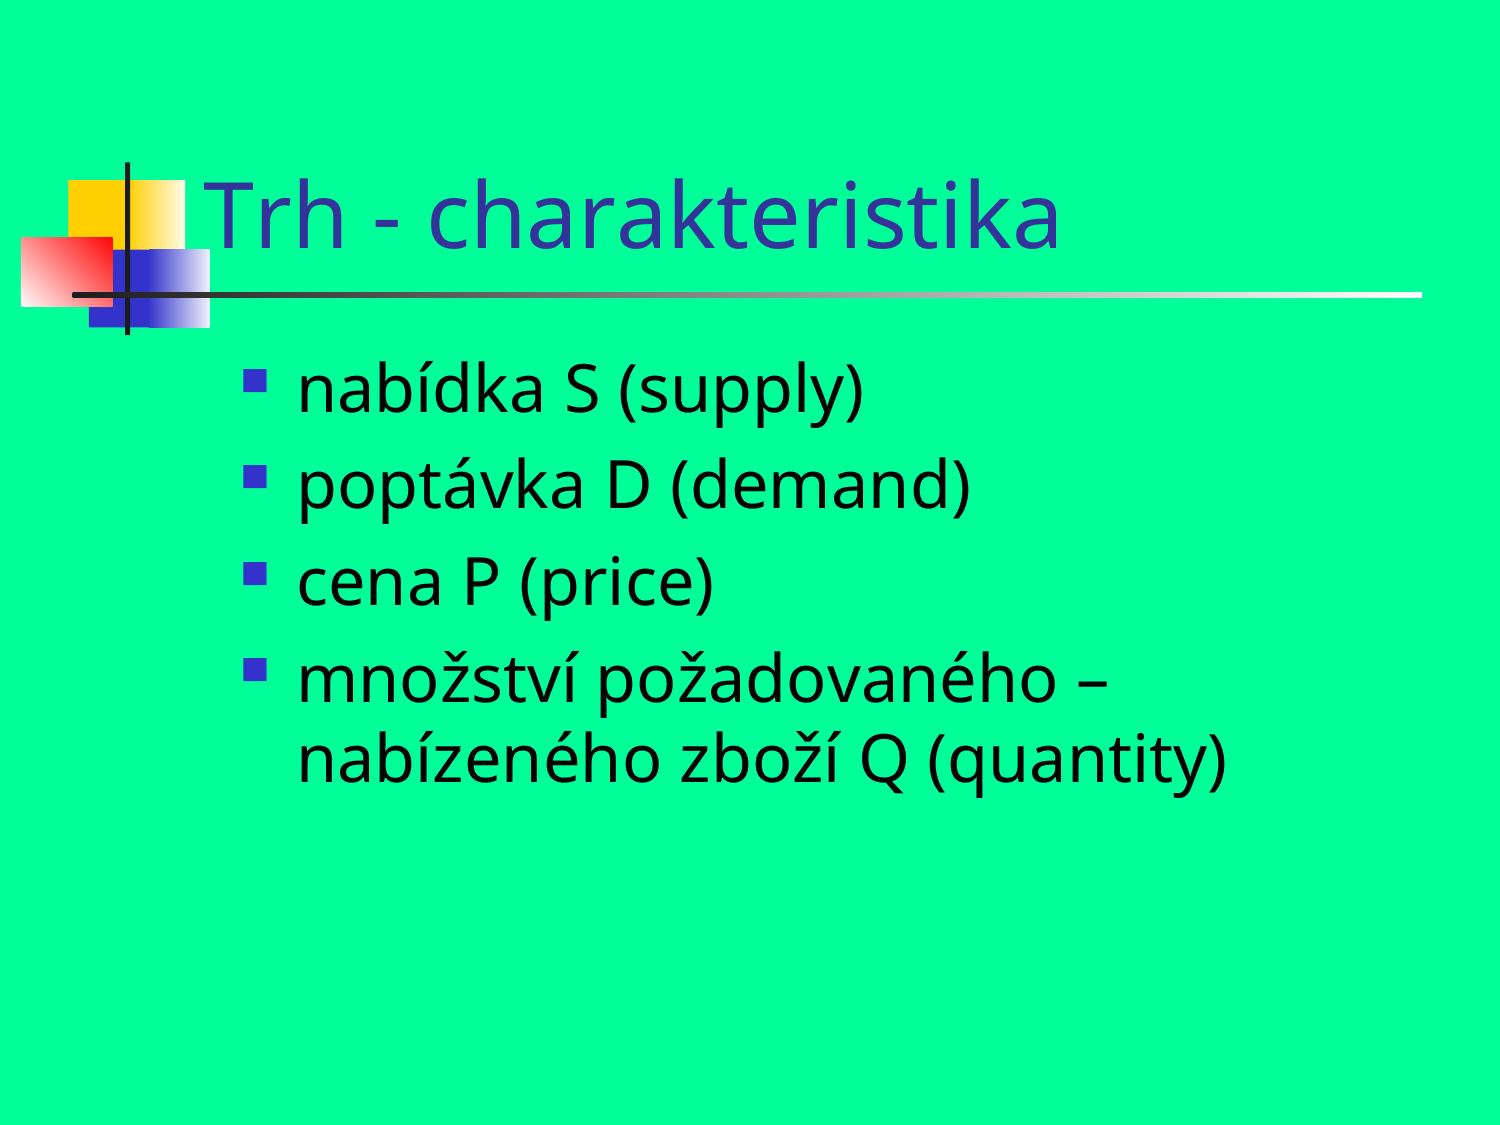

# Trh - charakteristika
nabídka S (supply)
poptávka D (demand)
cena P (price)
množství požadovaného – nabízeného zboží Q (quantity)